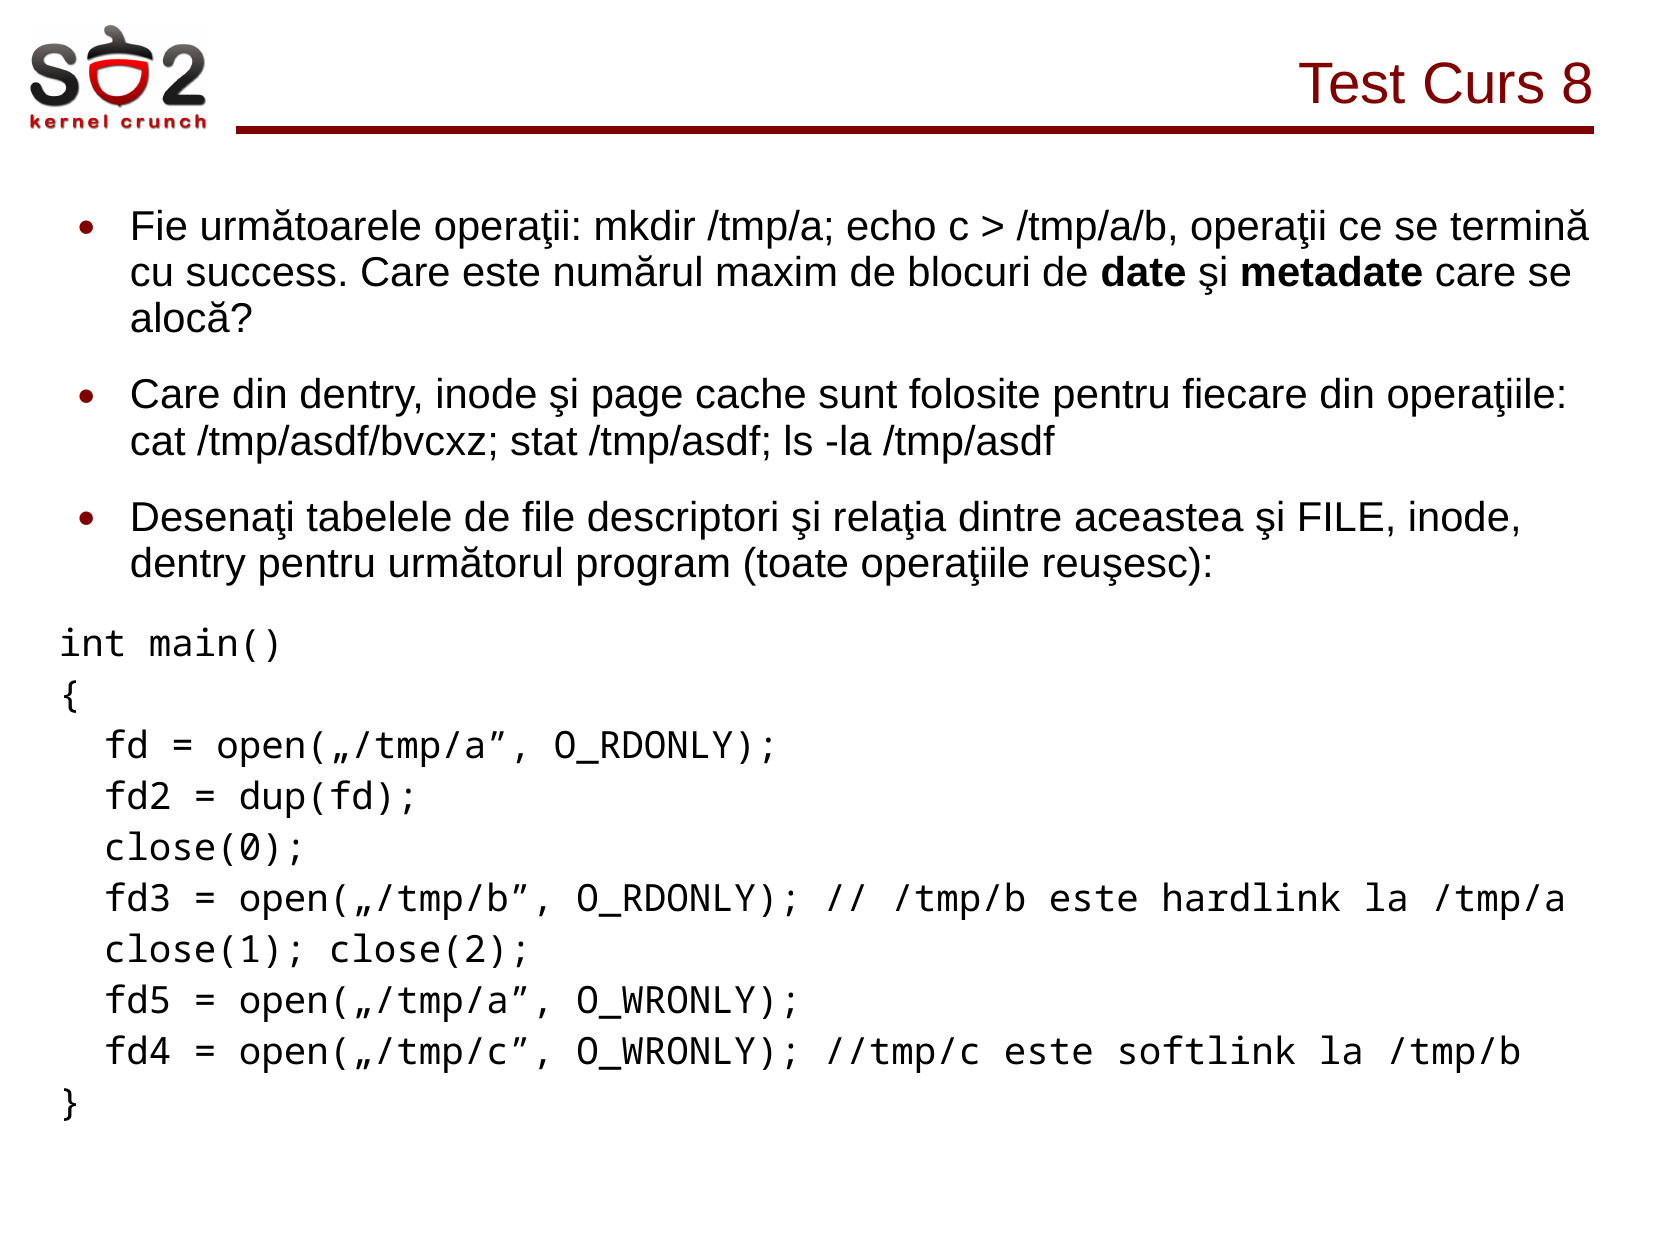

# Test Curs 8
Fie următoarele operaţii: mkdir /tmp/a; echo c > /tmp/a/b, operaţii ce se termină cu success. Care este numărul maxim de blocuri de date şi metadate care se alocă?
Care din dentry, inode şi page cache sunt folosite pentru fiecare din operaţiile: cat /tmp/asdf/bvcxz; stat /tmp/asdf; ls -la /tmp/asdf
Desenaţi tabelele de file descriptori şi relaţia dintre aceastea şi FILE, inode, dentry pentru următorul program (toate operaţiile reuşesc):
int main()
{
 fd = open(„/tmp/a”, O_RDONLY);
 fd2 = dup(fd);
 close(0);
 fd3 = open(„/tmp/b”, O_RDONLY); // /tmp/b este hardlink la /tmp/a
 close(1); close(2);
 fd5 = open(„/tmp/a”, O_WRONLY);
 fd4 = open(„/tmp/c”, O_WRONLY); //tmp/c este softlink la /tmp/b
}